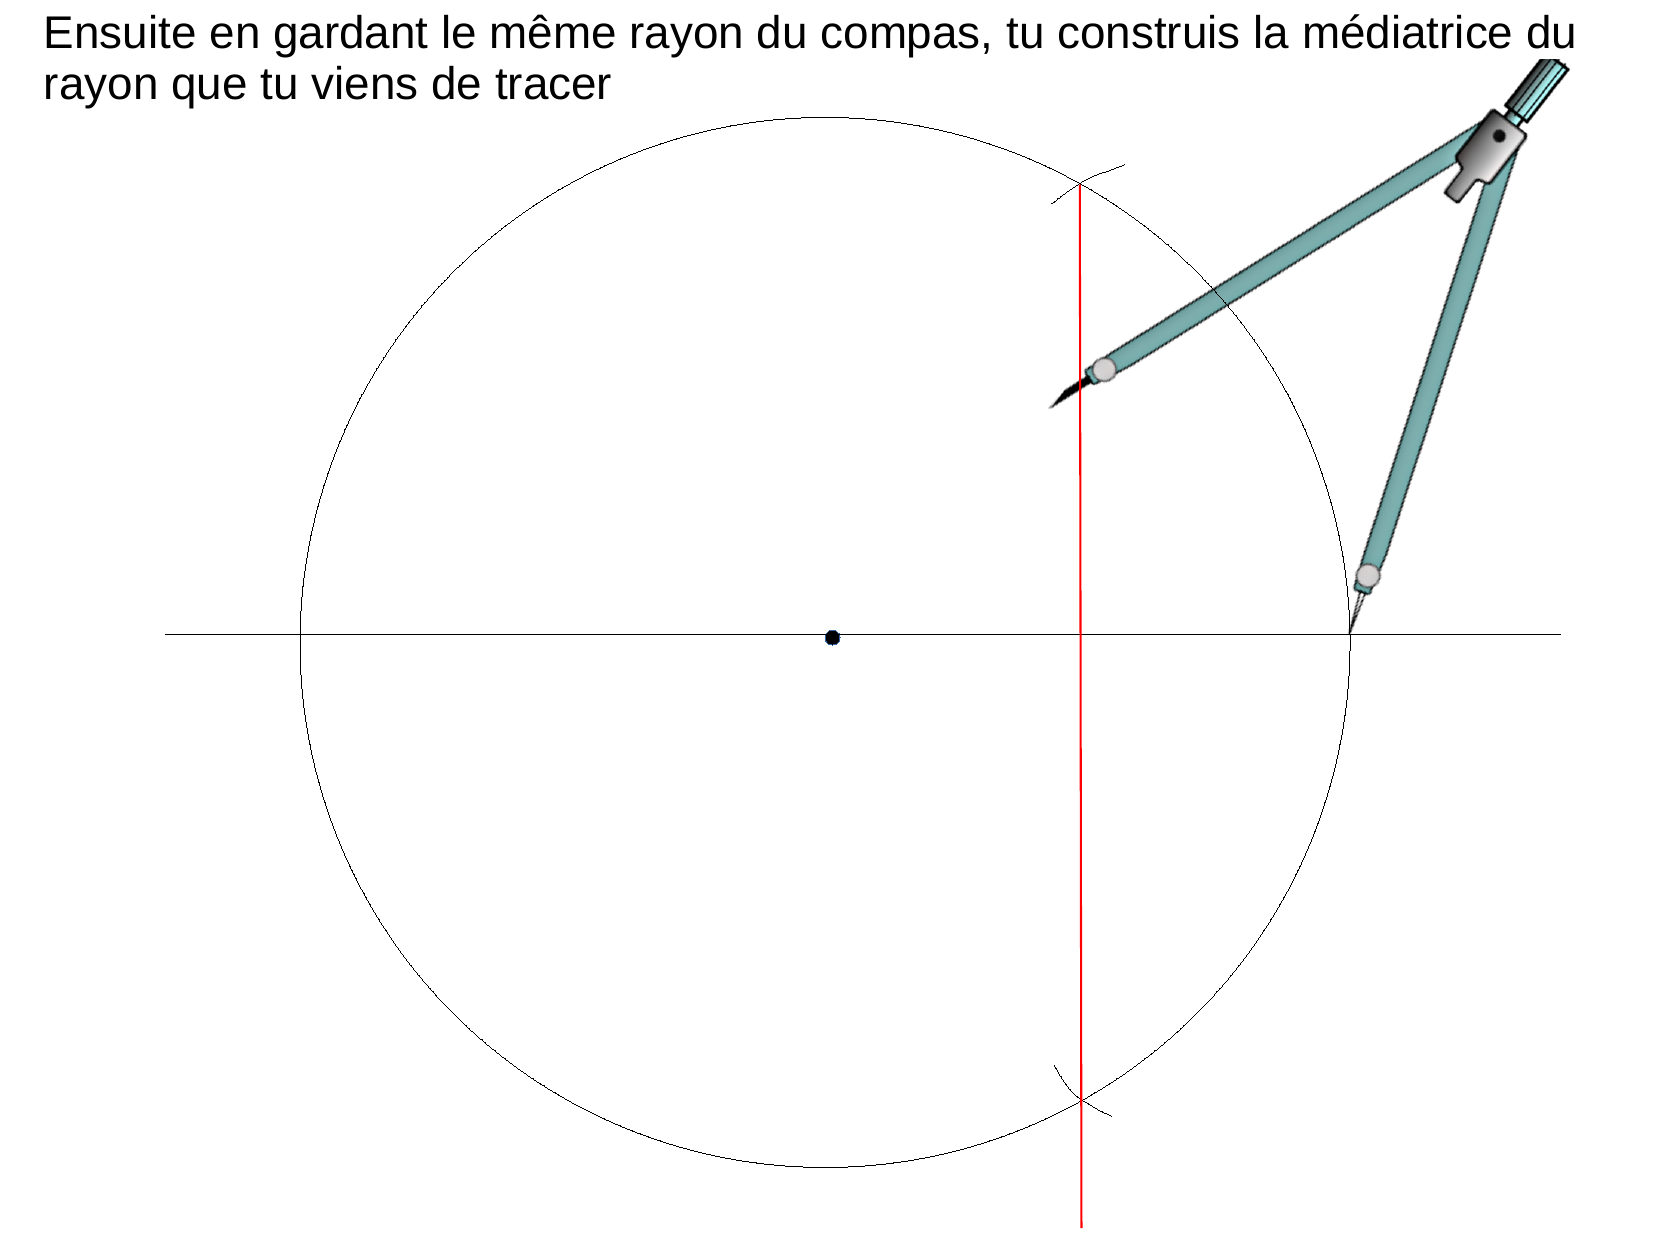

# Ensuite en gardant le même rayon du compas, tu construis la médiatrice du rayon que tu viens de tracer